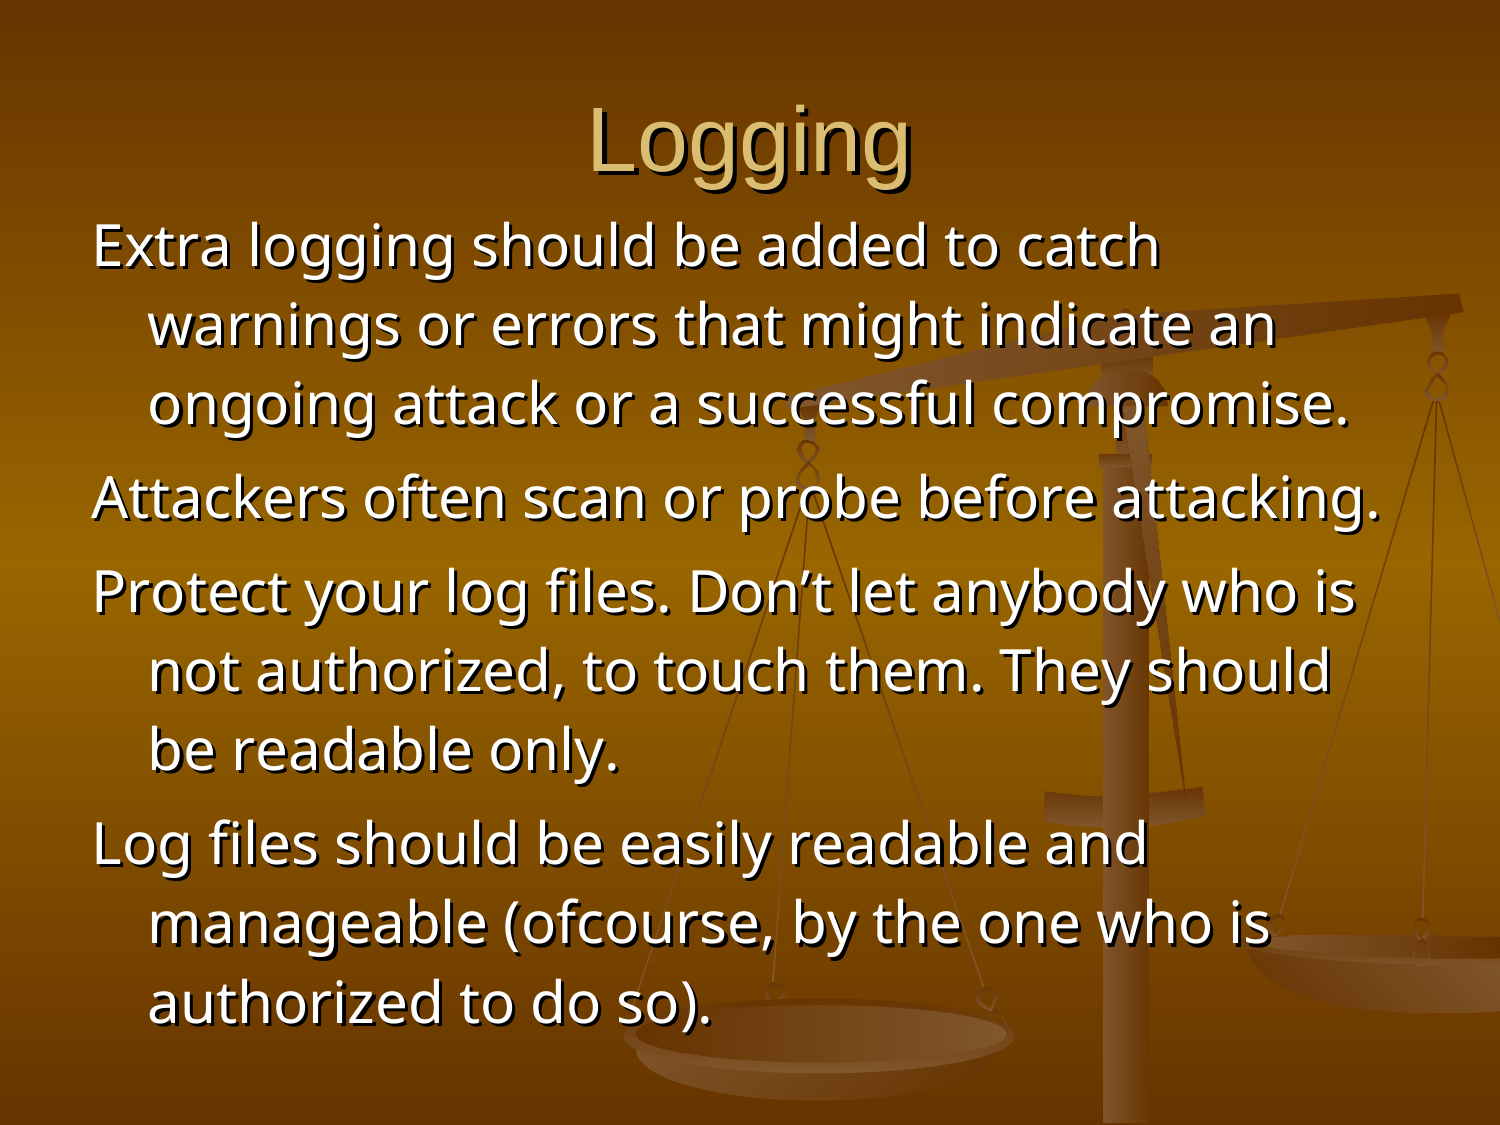

# Logging
Extra logging should be added to catch warnings or errors that might indicate an ongoing attack or a successful compromise.
Attackers often scan or probe before attacking.
Protect your log files. Don’t let anybody who is not authorized, to touch them. They should be readable only.
Log files should be easily readable and manageable (ofcourse, by the one who is authorized to do so).